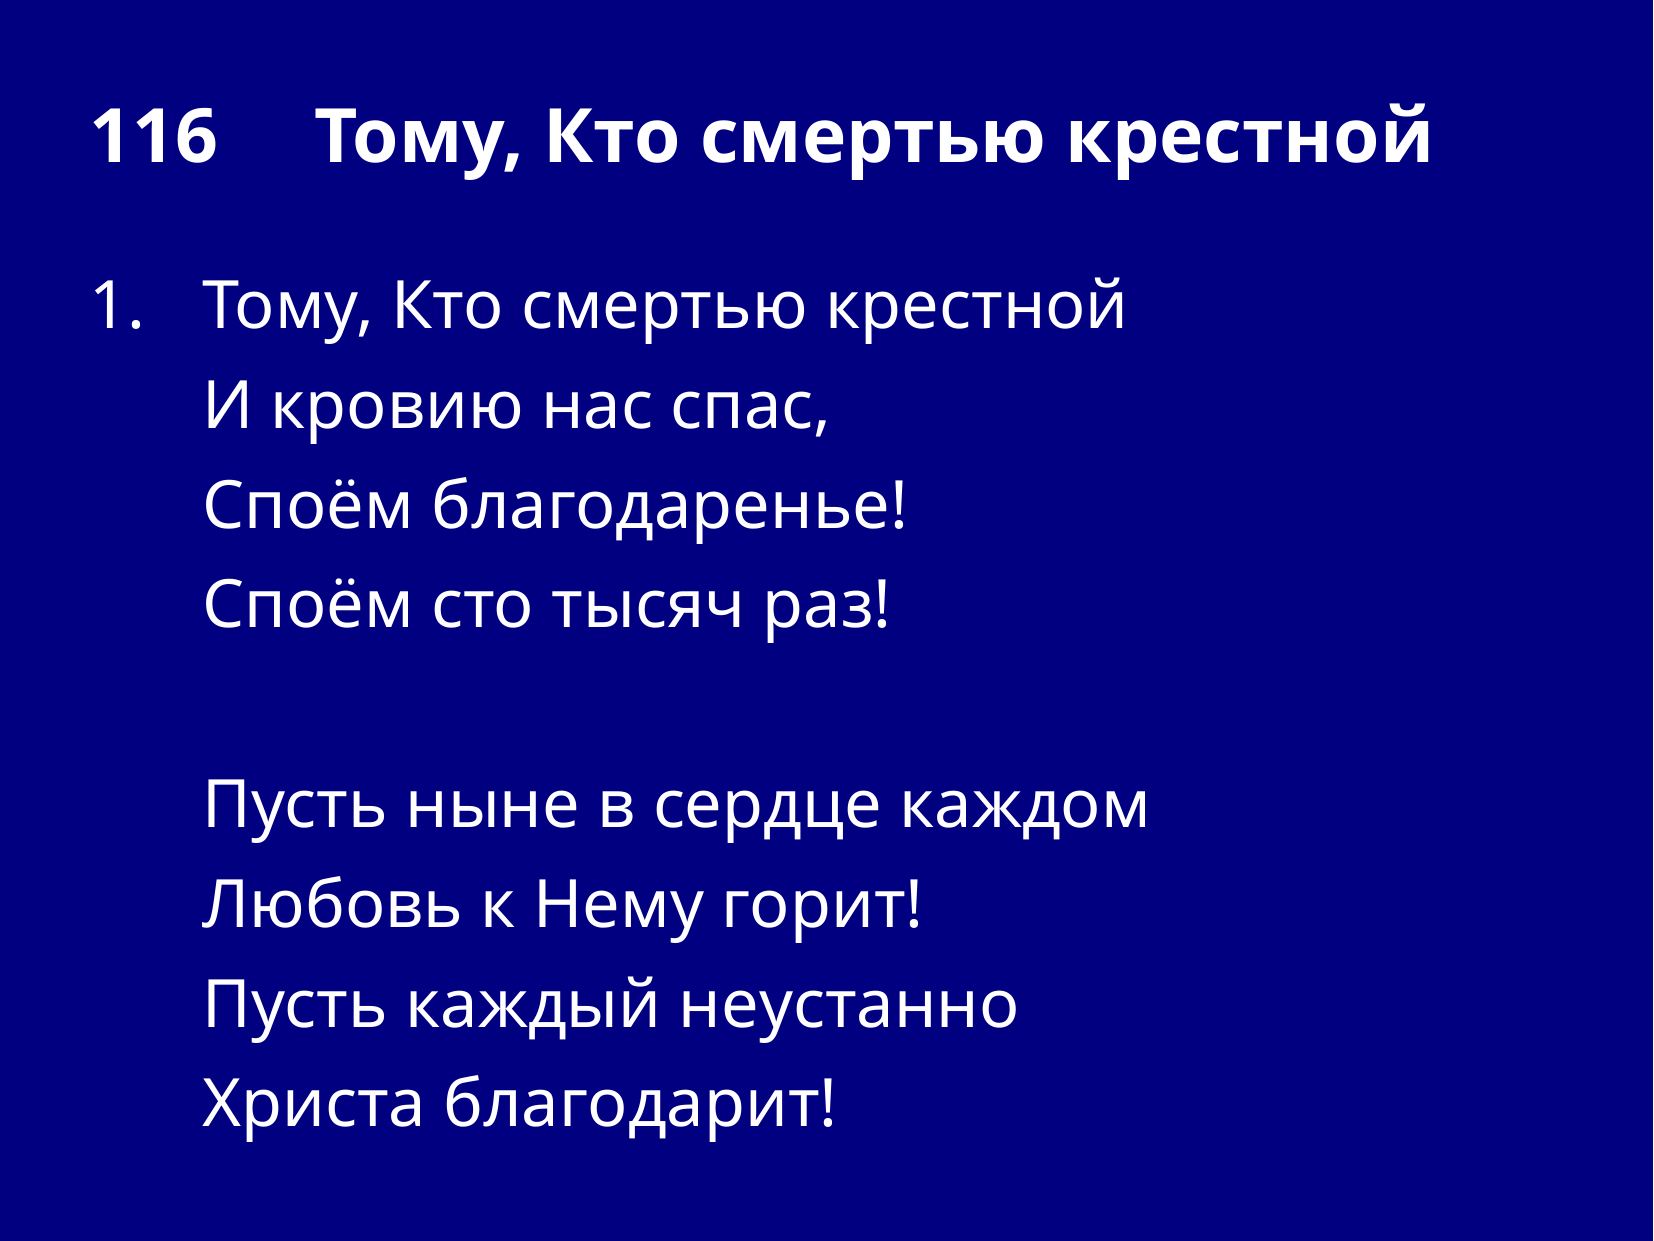

116	Тому, Кто смертью крестной
1.	Тому, Кто смертью крестной
	И кровию нас спас,
	Споём благодаренье!
	Споём сто тысяч раз!
	Пусть ныне в сердце каждом
	Любовь к Нему горит!
	Пусть каждый неустанно
	Христа благодарит!